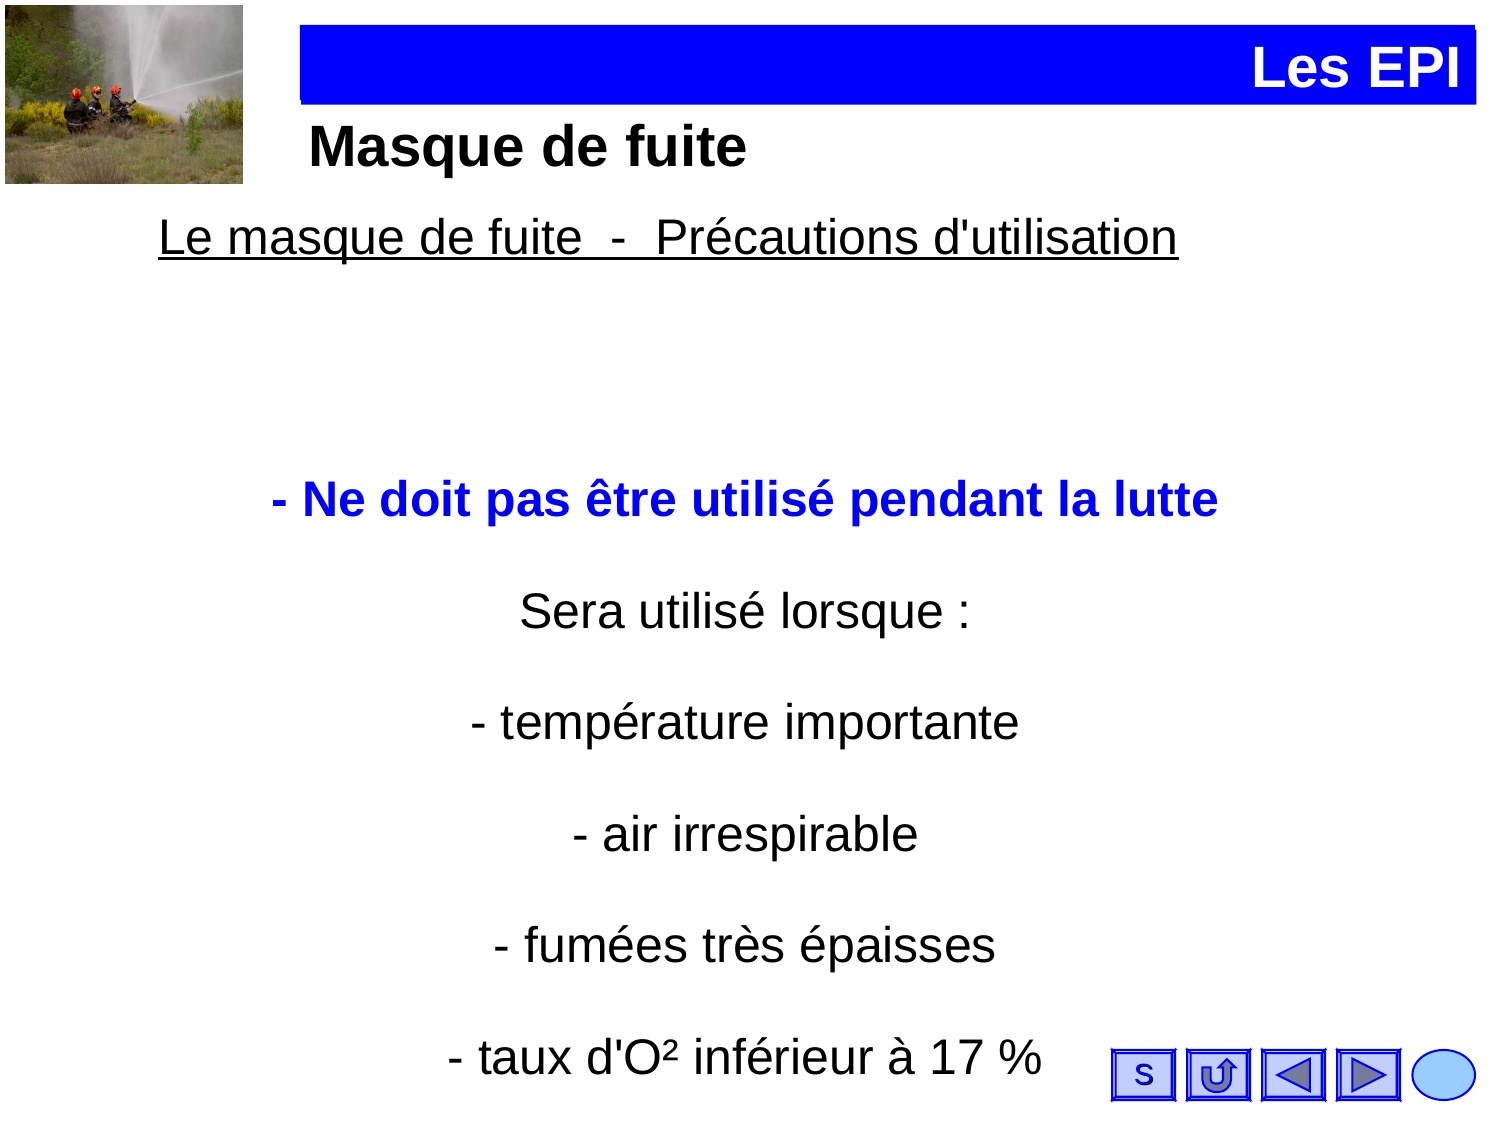

Les EPI
Masque de fuite
Le masque de fuite - Précautions d'utilisation
- Ne doit pas être utilisé pendant la lutte
Sera utilisé lorsque :
- température importante
- air irrespirable
- fumées très épaisses
- taux d'O² inférieur à 17 %